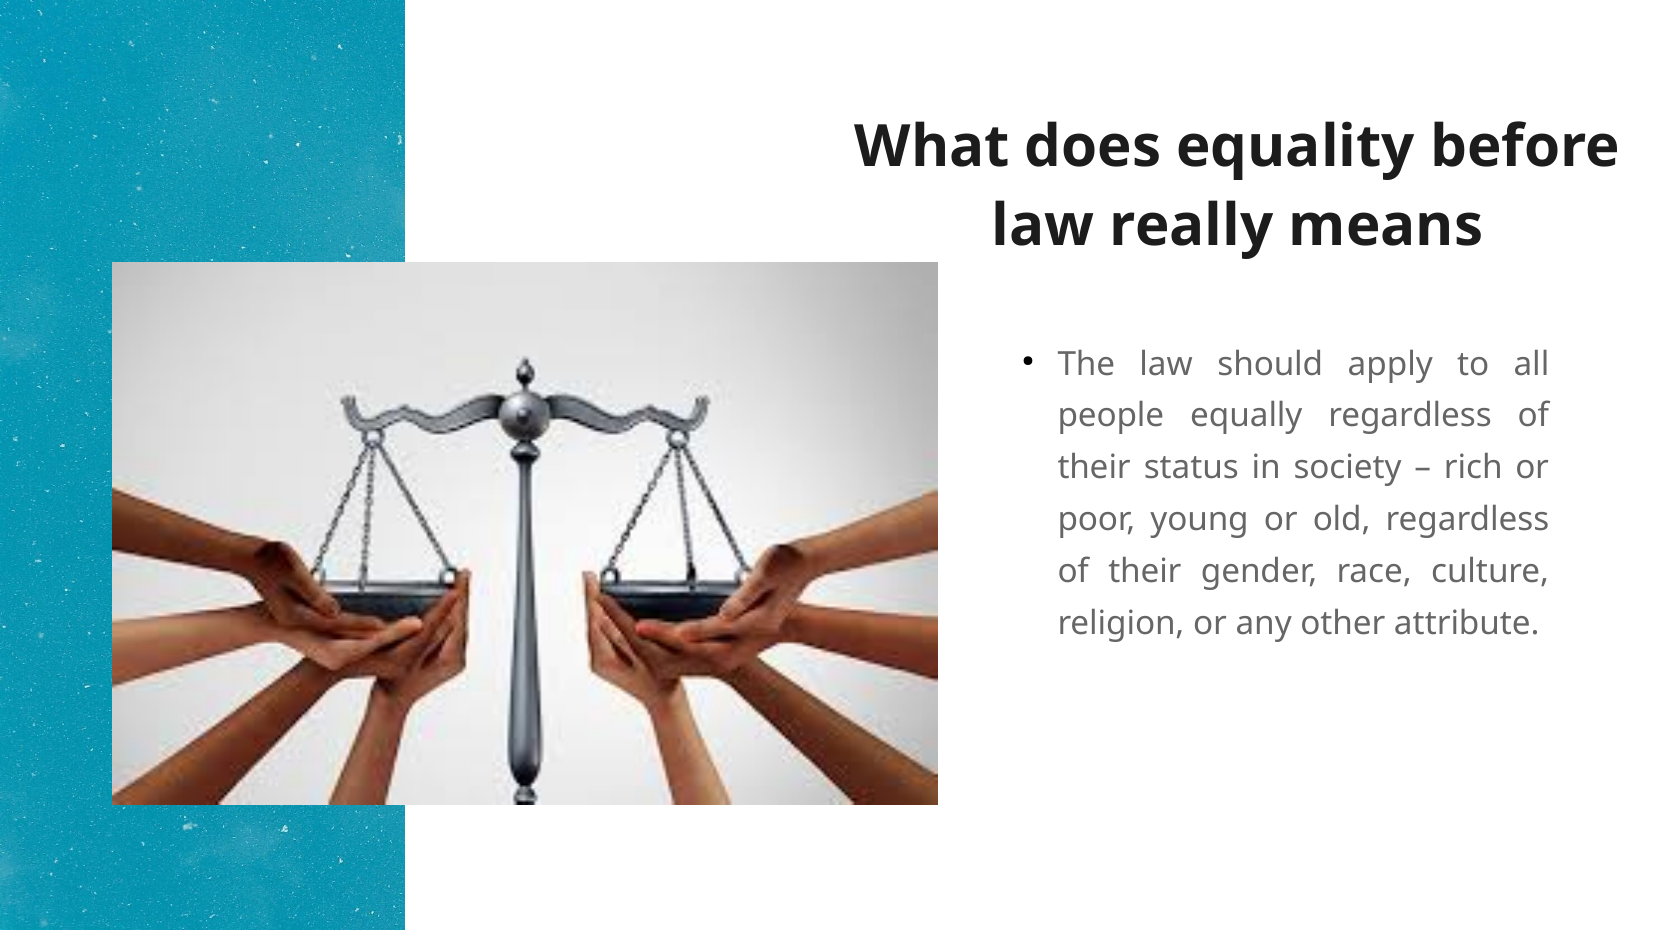

What does equality before law really means
The law should apply to all people equally regardless of their status in society – rich or poor, young or old, regardless of their gender, race, culture, religion, or any other attribute.